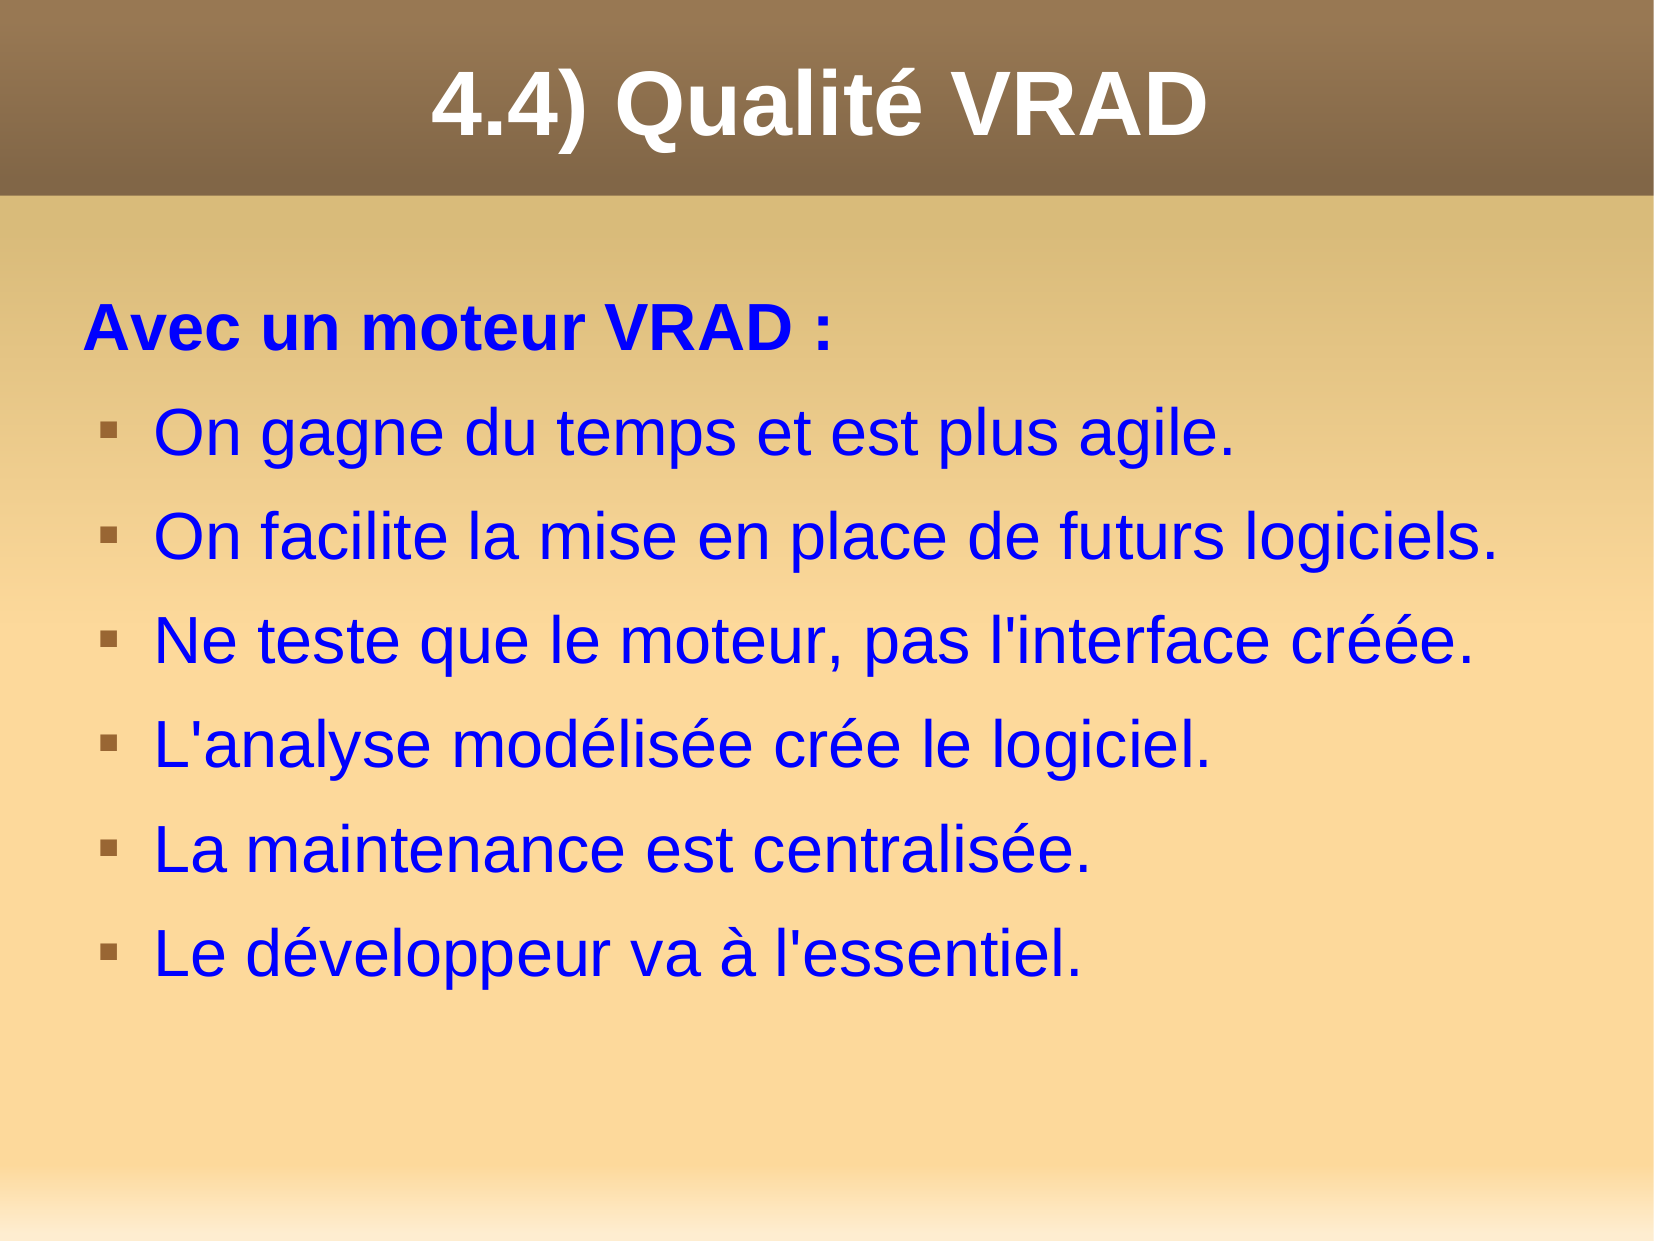

# 4.4) Qualité VRAD
Avec un moteur VRAD :
On gagne du temps et est plus agile.
On facilite la mise en place de futurs logiciels.
Ne teste que le moteur, pas l'interface créée.
L'analyse modélisée crée le logiciel.
La maintenance est centralisée.
Le développeur va à l'essentiel.